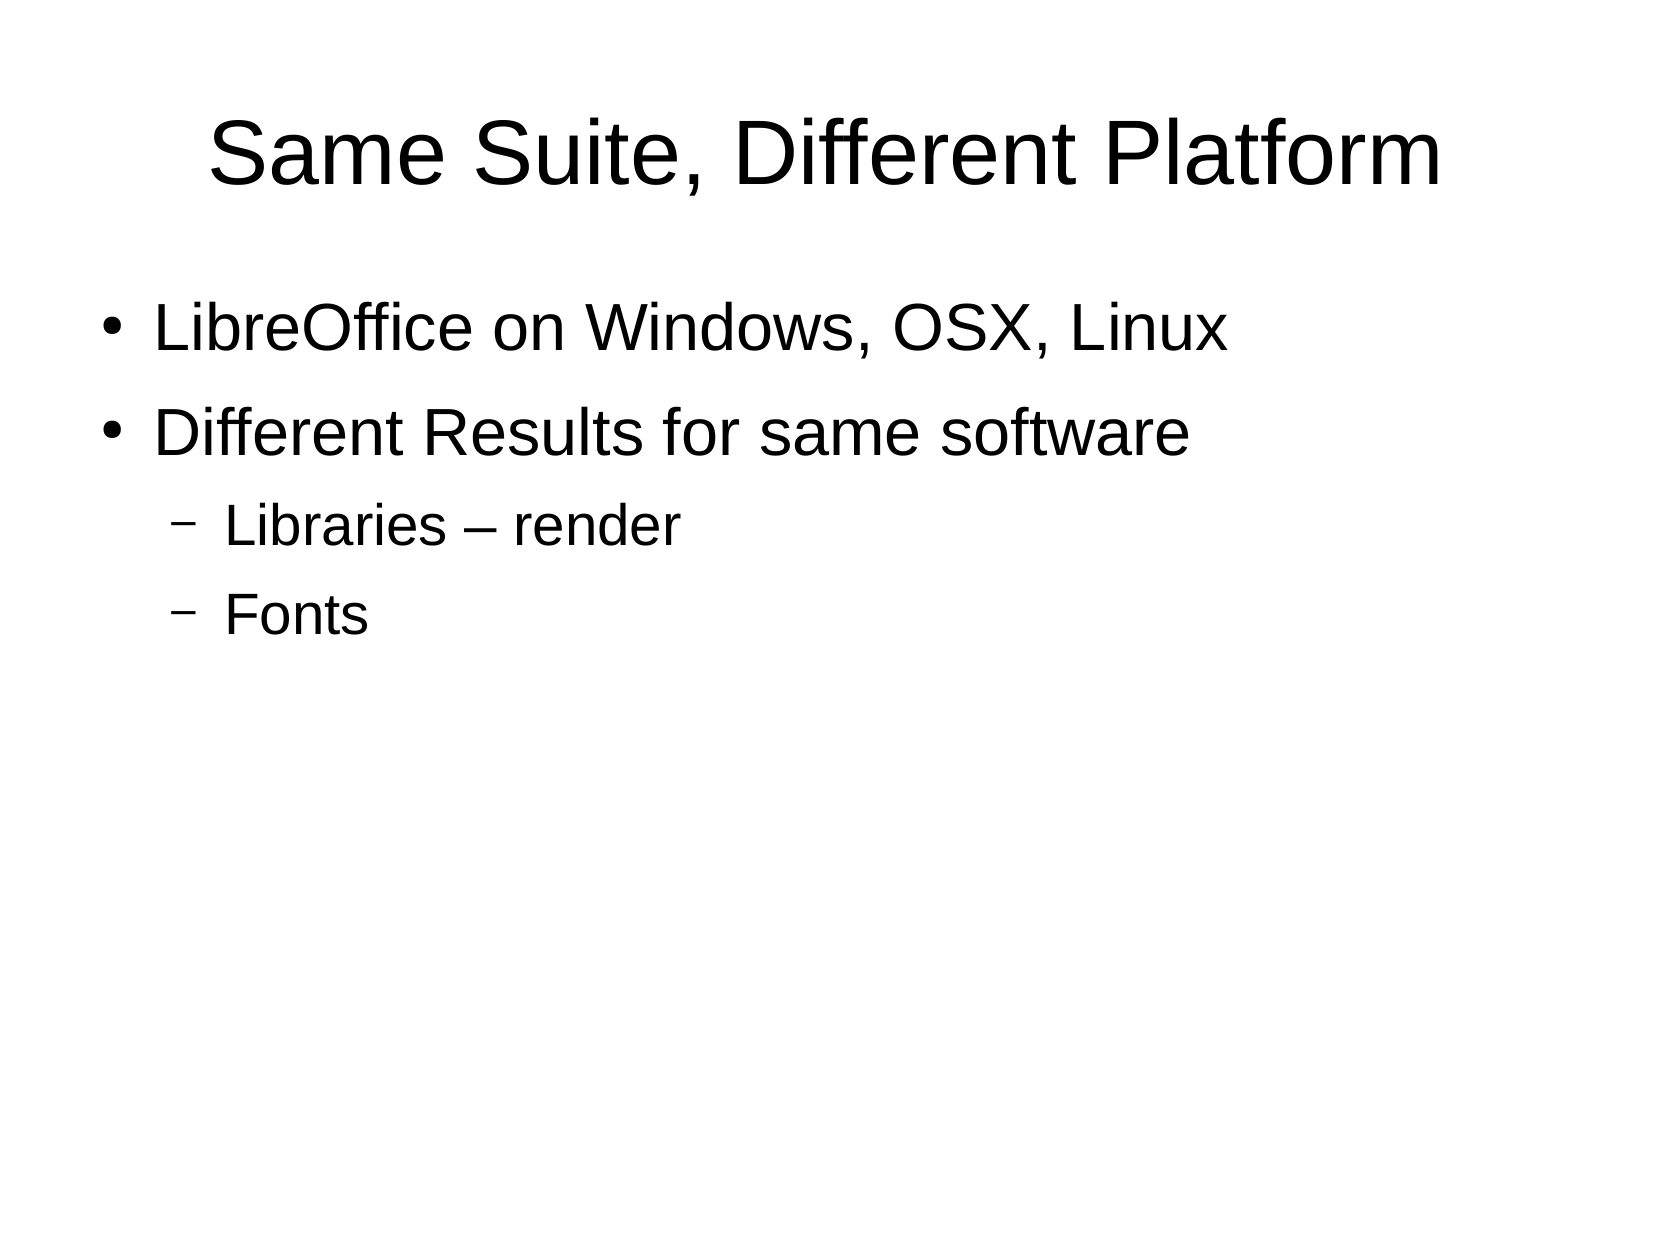

# Same Suite, Different Platform
LibreOffice on Windows, OSX, Linux
Different Results for same software
Libraries – render
Fonts